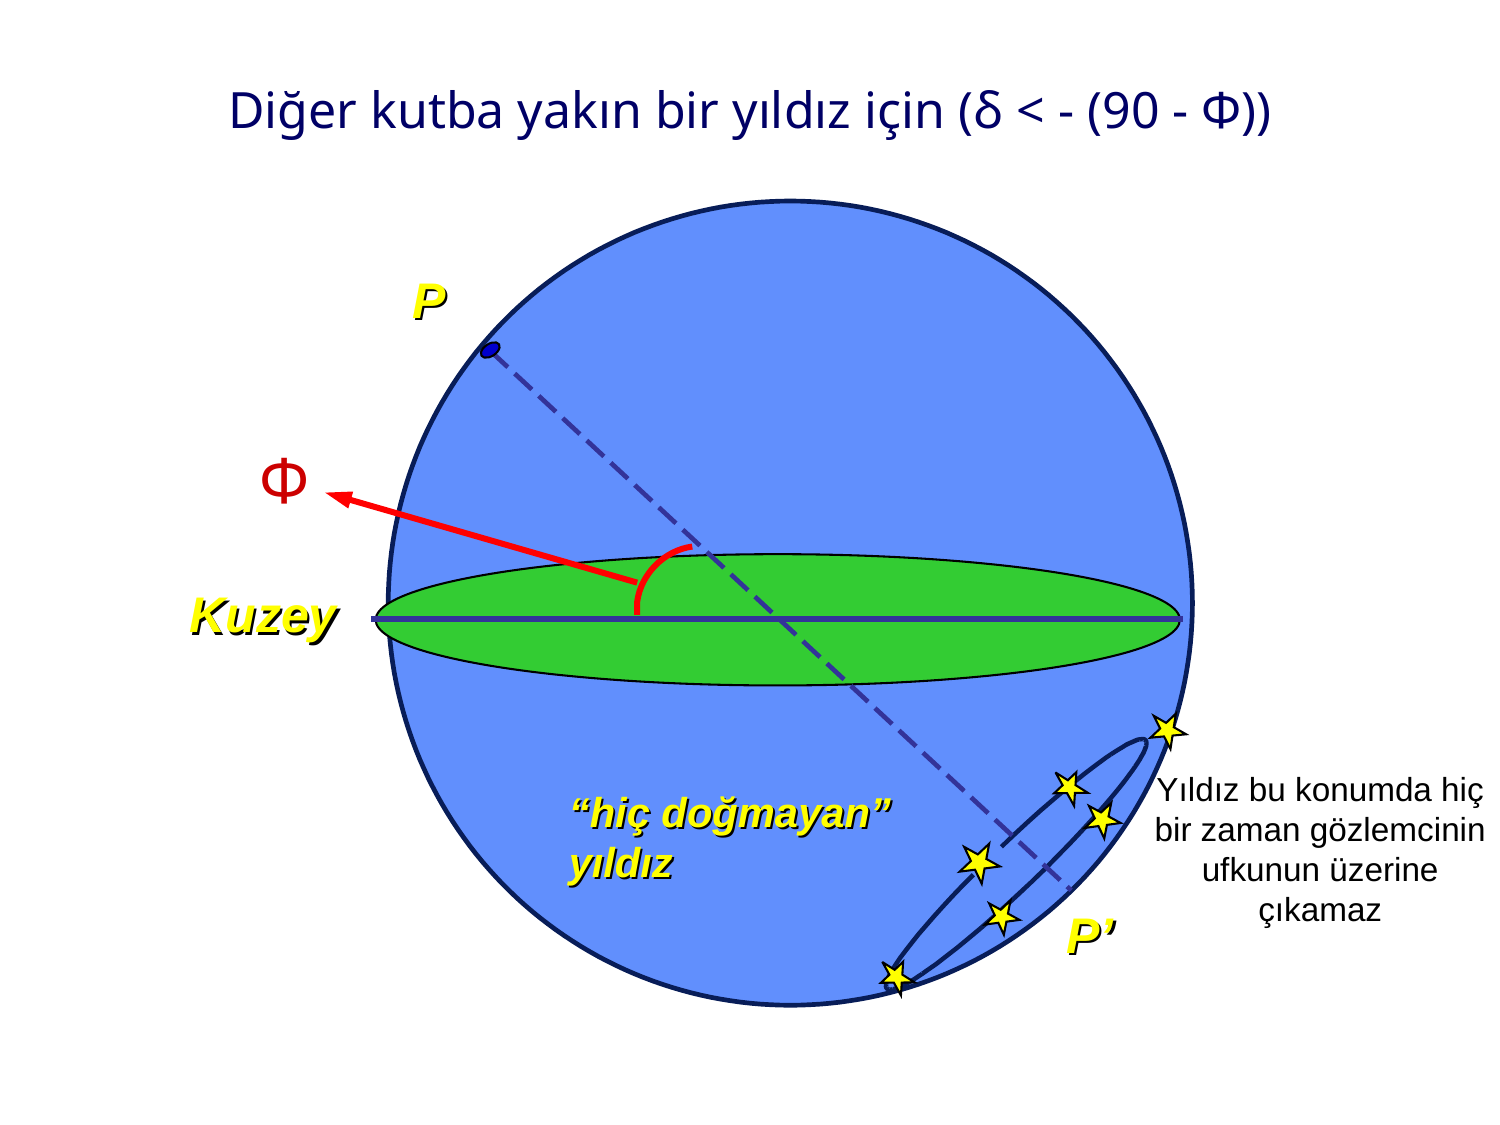

# Diğer kutba yakın bir yıldız için (δ < - (90 - Φ))
P
Φ
Kuzey
Yıldız bu konumda hiç bir zaman gözlemcinin ufkunun üzerine çıkamaz
“hiç doğmayan” yıldız
P’